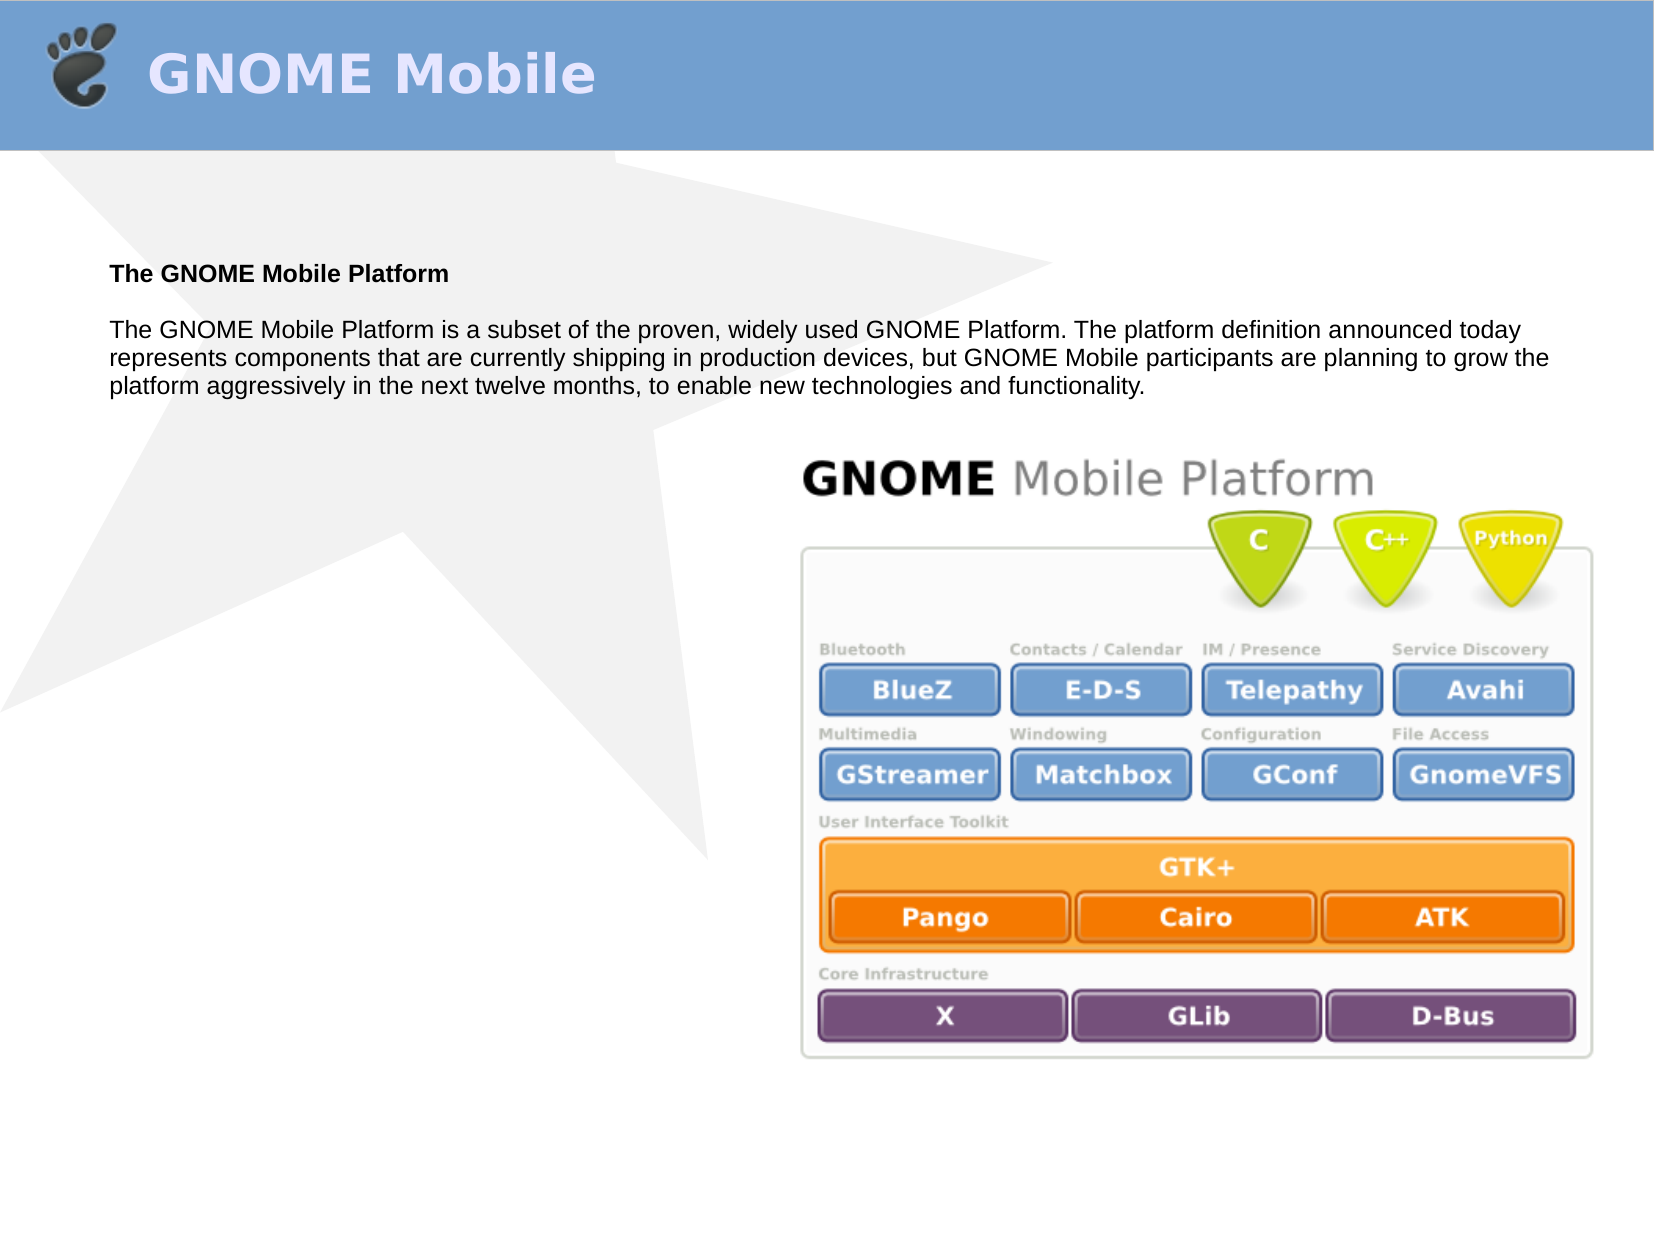

GNOME Mobile
#
The GNOME Mobile Platform
The GNOME Mobile Platform is a subset of the proven, widely used GNOME Platform. The platform definition announced today represents components that are currently shipping in production devices, but GNOME Mobile participants are planning to grow the platform aggressively in the next twelve months, to enable new technologies and functionality.